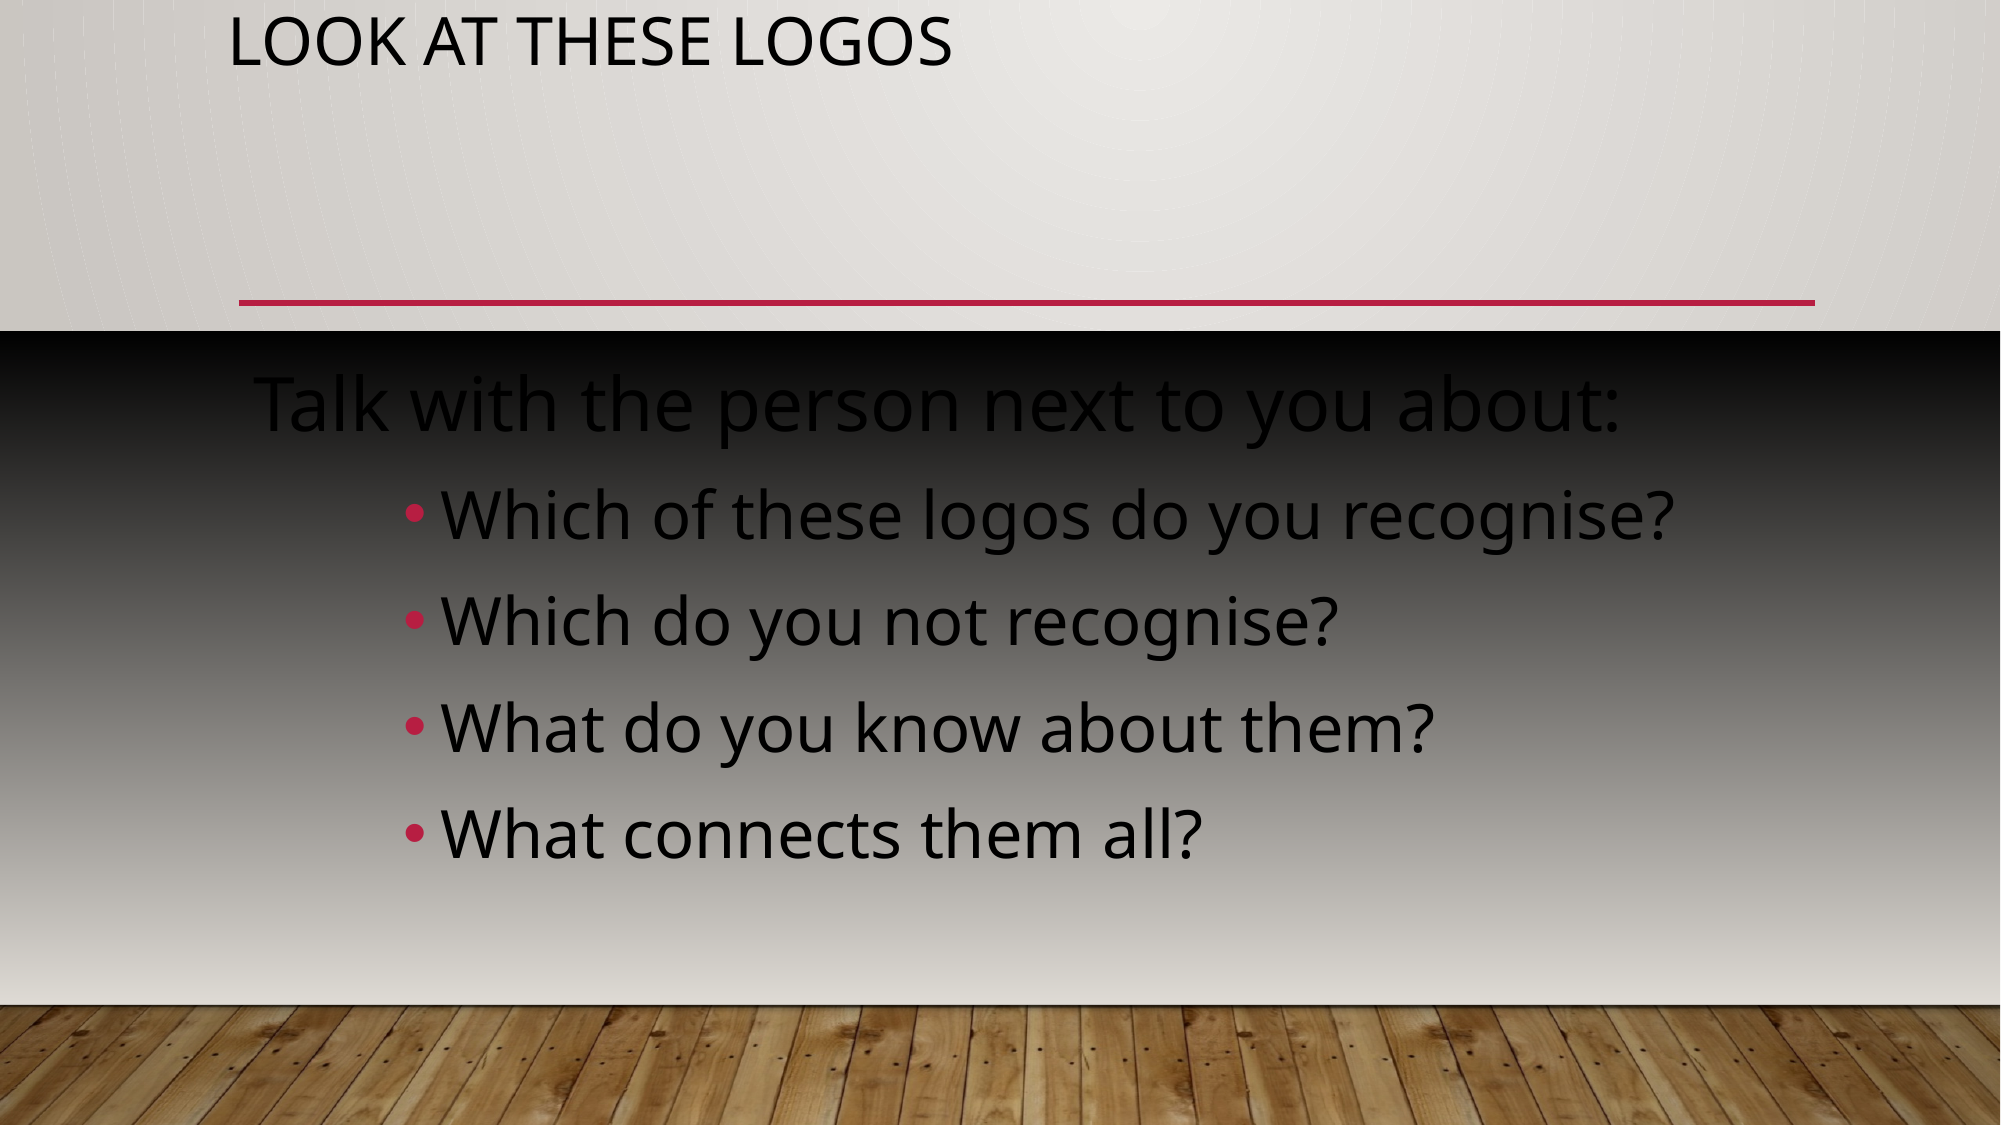

# Look at these logos
Talk with the person next to you about:
Which of these logos do you recognise?
Which do you not recognise?
What do you know about them?
What connects them all?